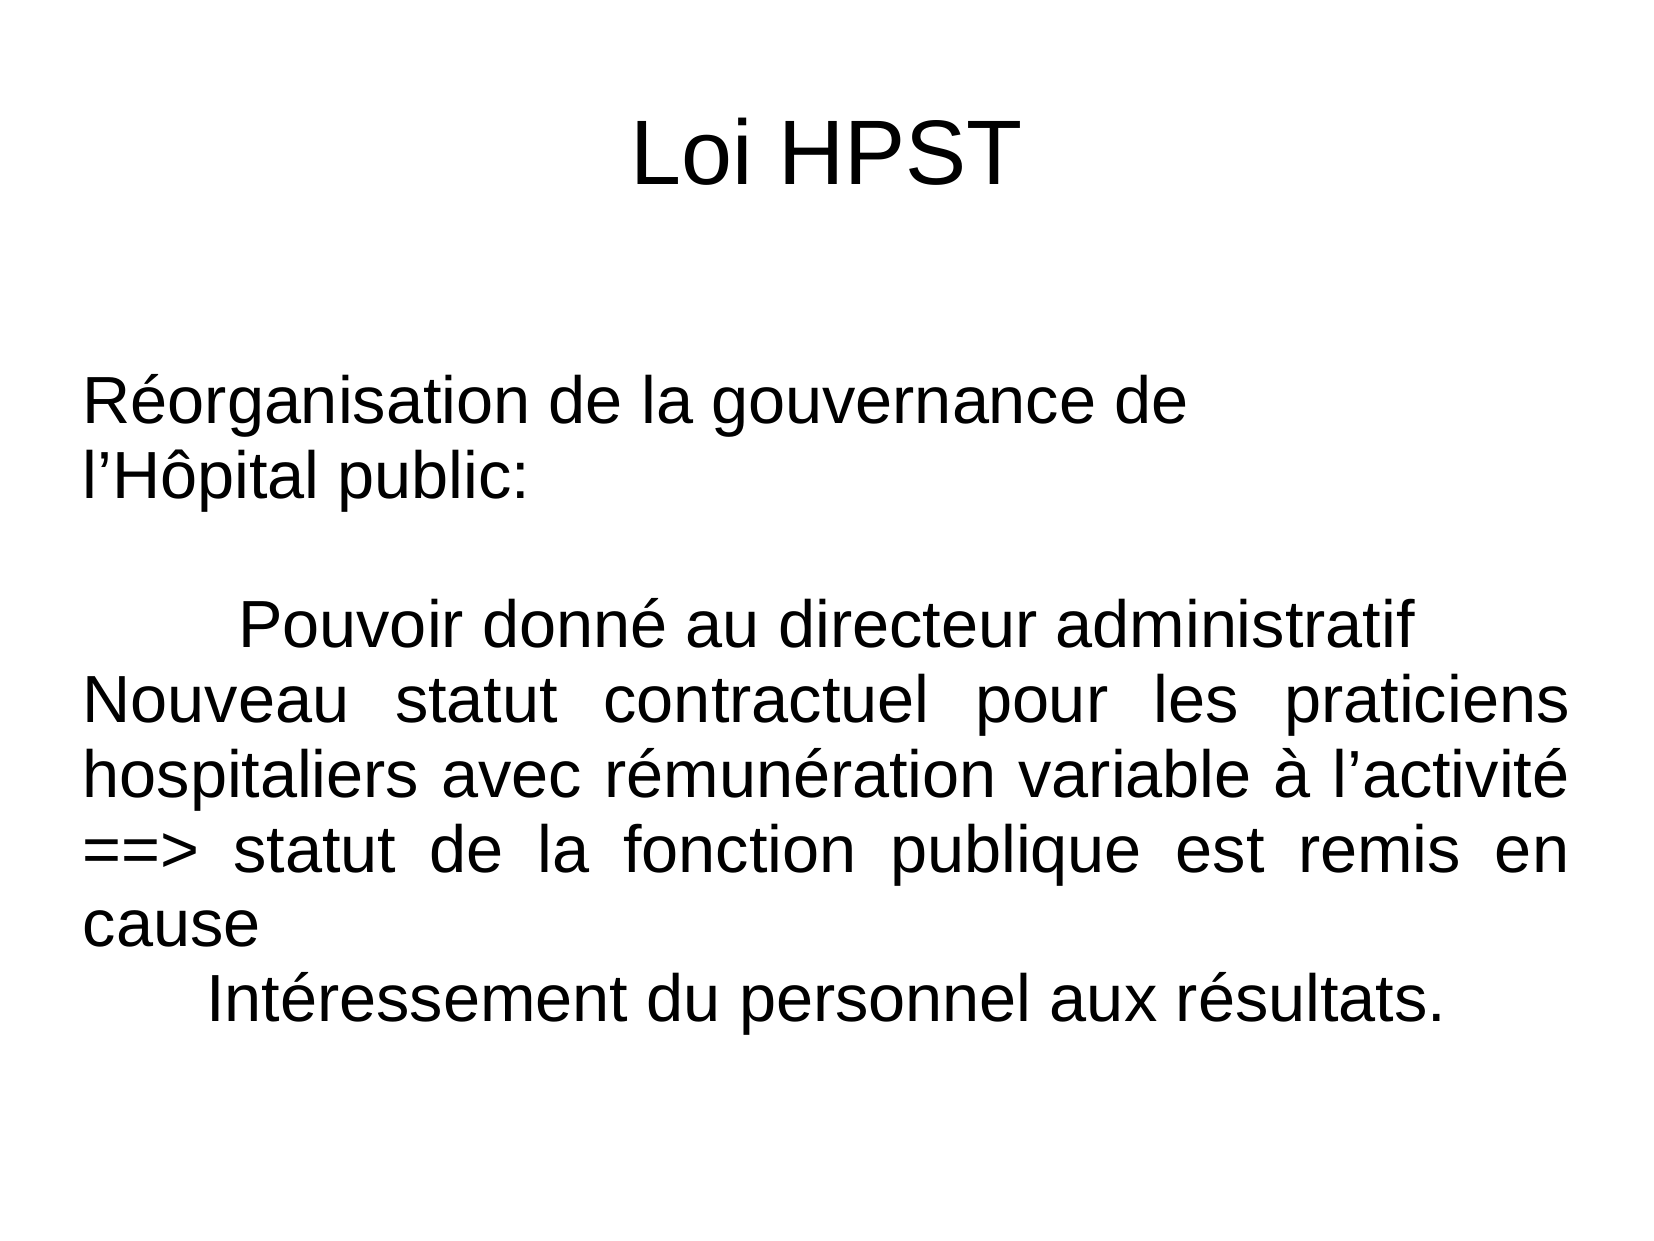

# Loi HPST
Réorganisation de la gouvernance de l’Hôpital public:
Pouvoir donné au directeur administratif
Nouveau statut contractuel pour les praticiens hospitaliers avec rémunération variable à l’activité ==> statut de la fonction publique est remis en cause
Intéressement du personnel aux résultats.